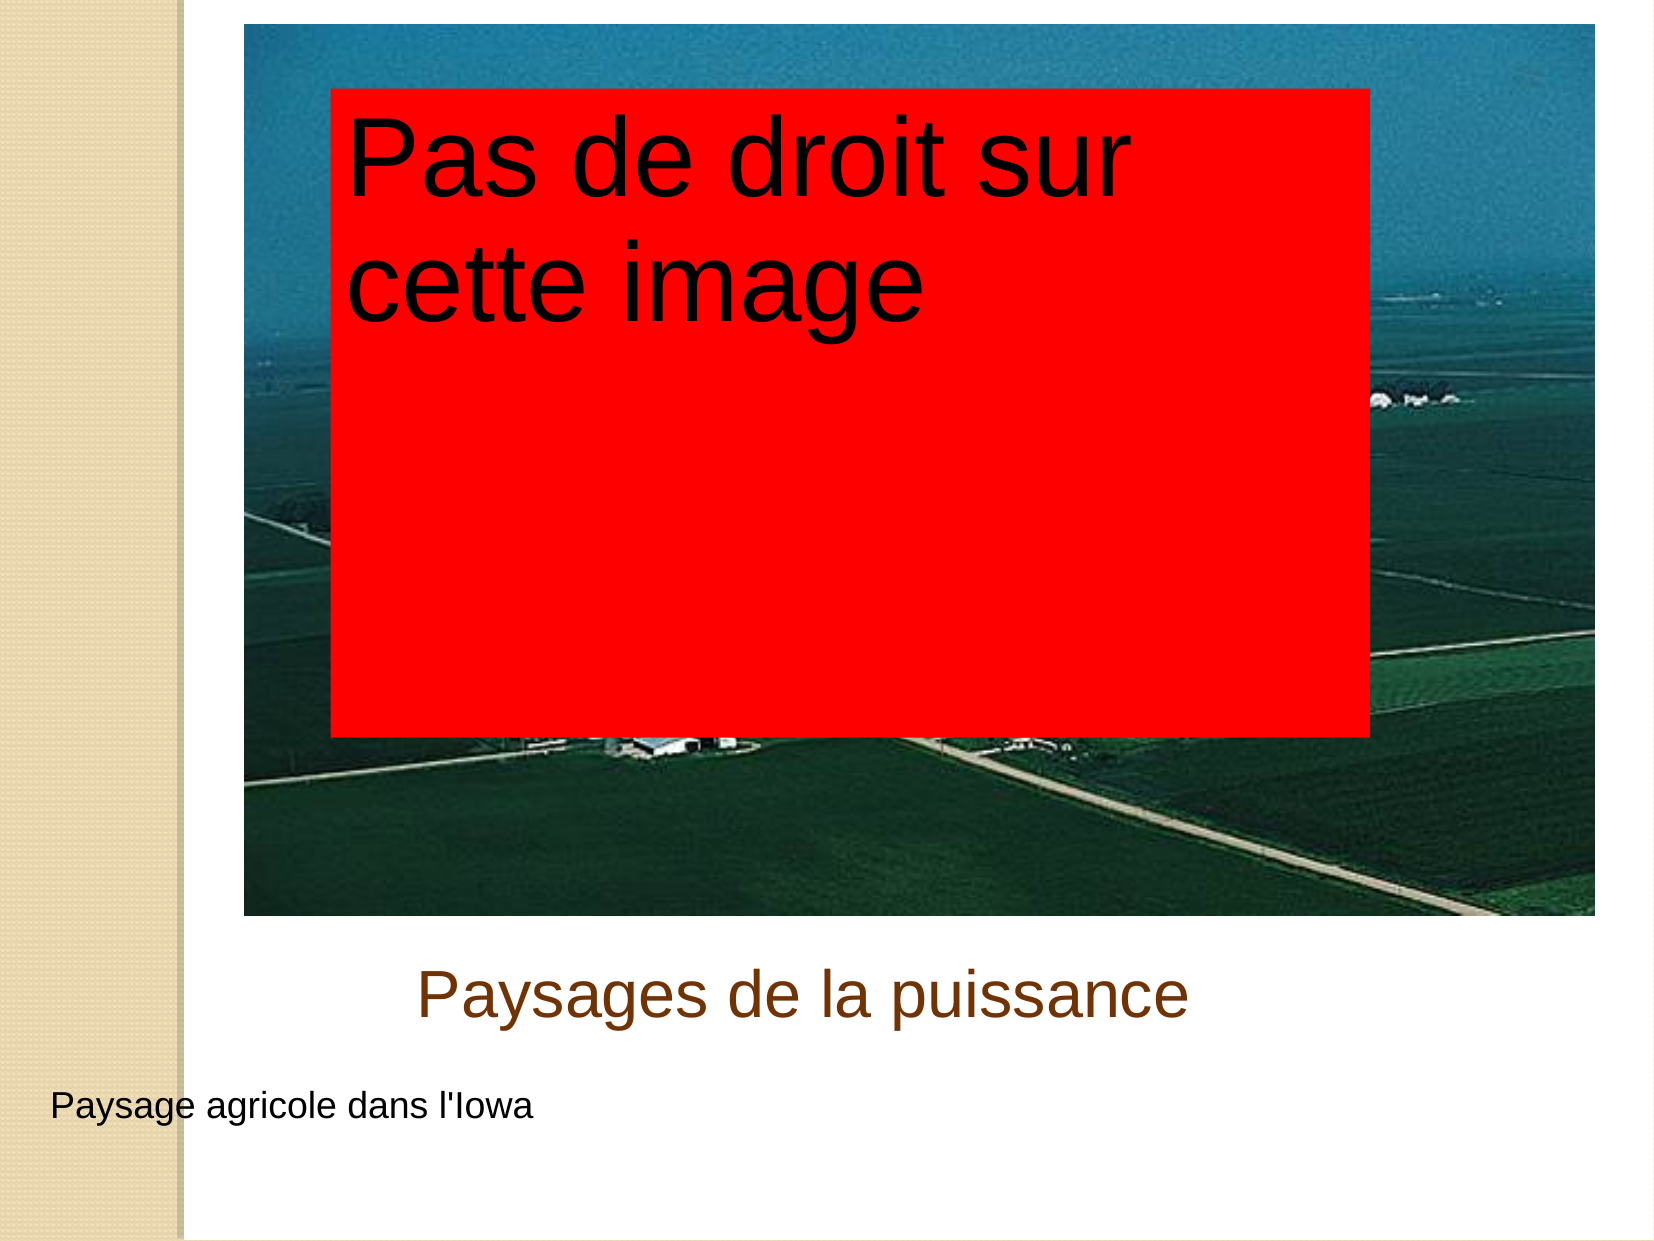

Pas de droit sur cette image
Paysages de la puissance
Paysage agricole dans l'Iowa